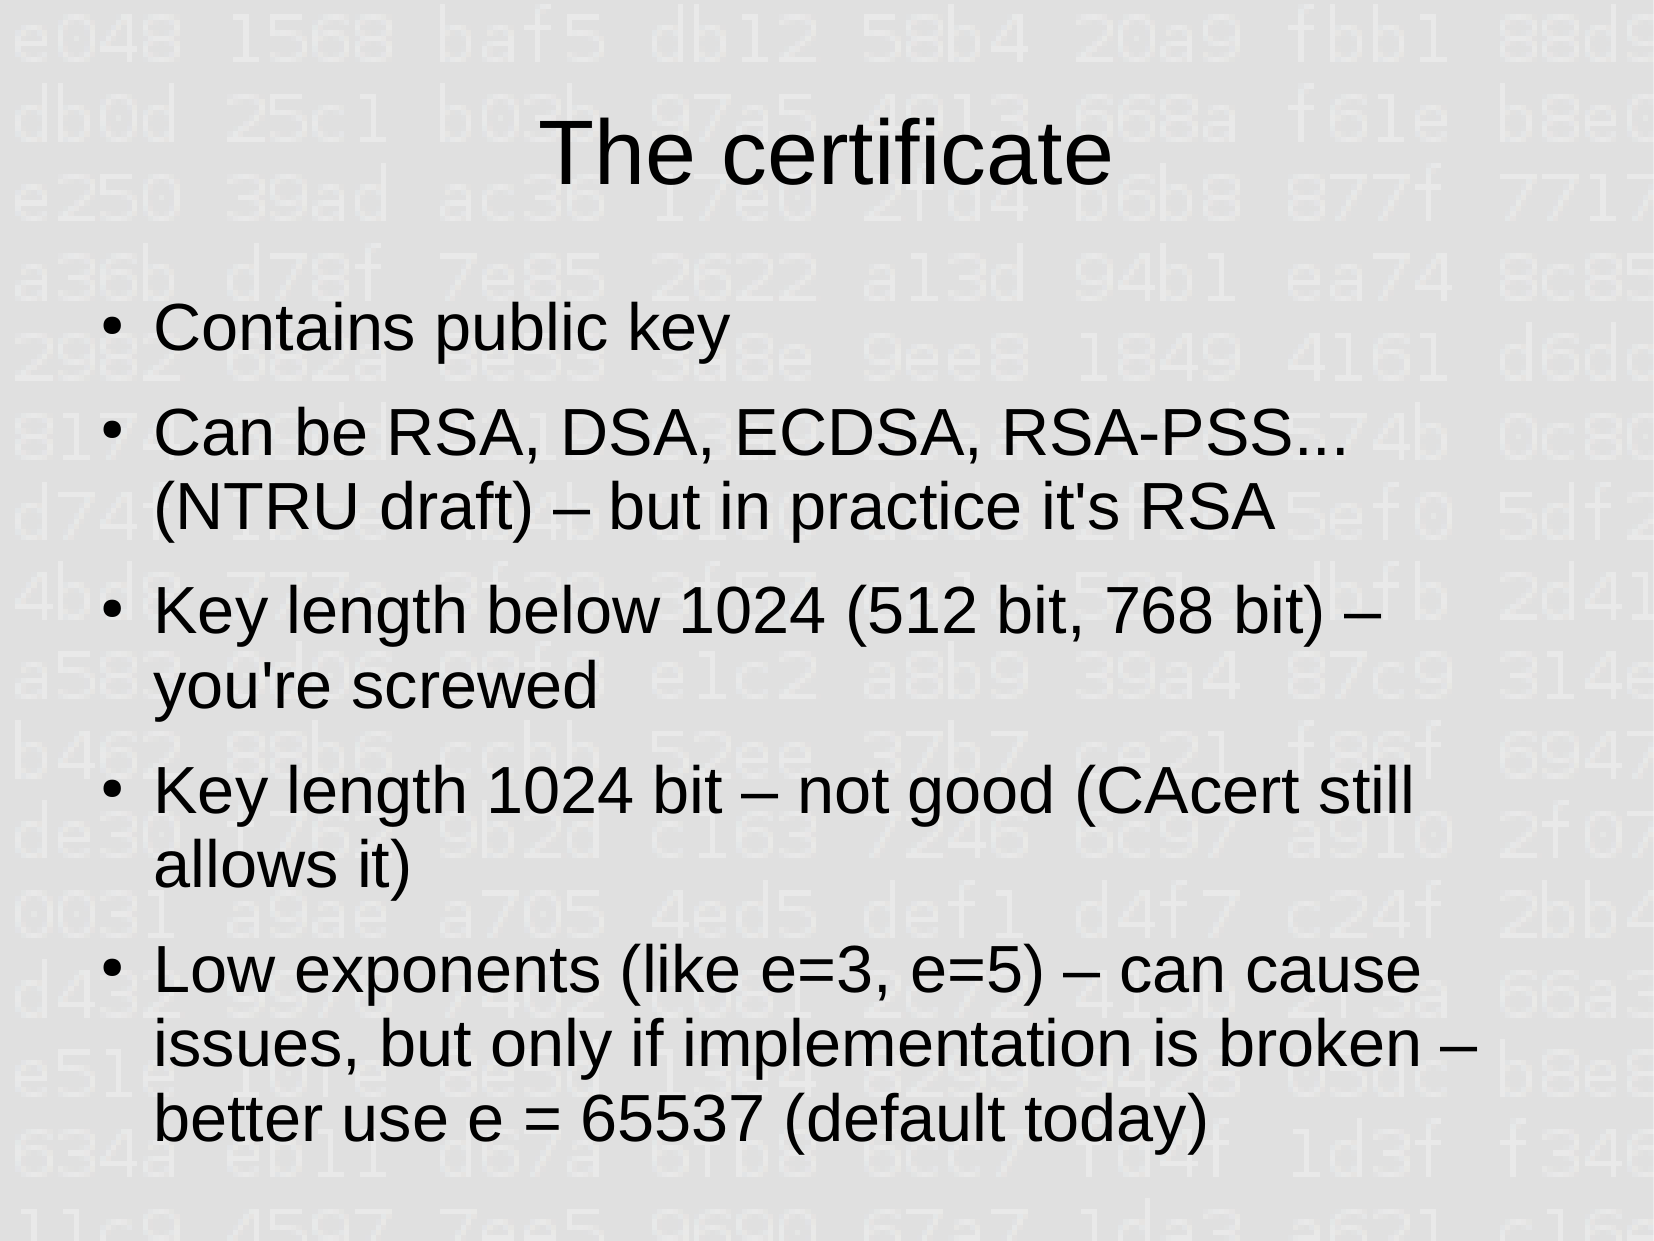

# The certificate
Contains public key
Can be RSA, DSA, ECDSA, RSA-PSS...(NTRU draft) – but in practice it's RSA
Key length below 1024 (512 bit, 768 bit) – you're screwed
Key length 1024 bit – not good (CAcert still allows it)
Low exponents (like e=3, e=5) – can cause issues, but only if implementation is broken – better use e = 65537 (default today)